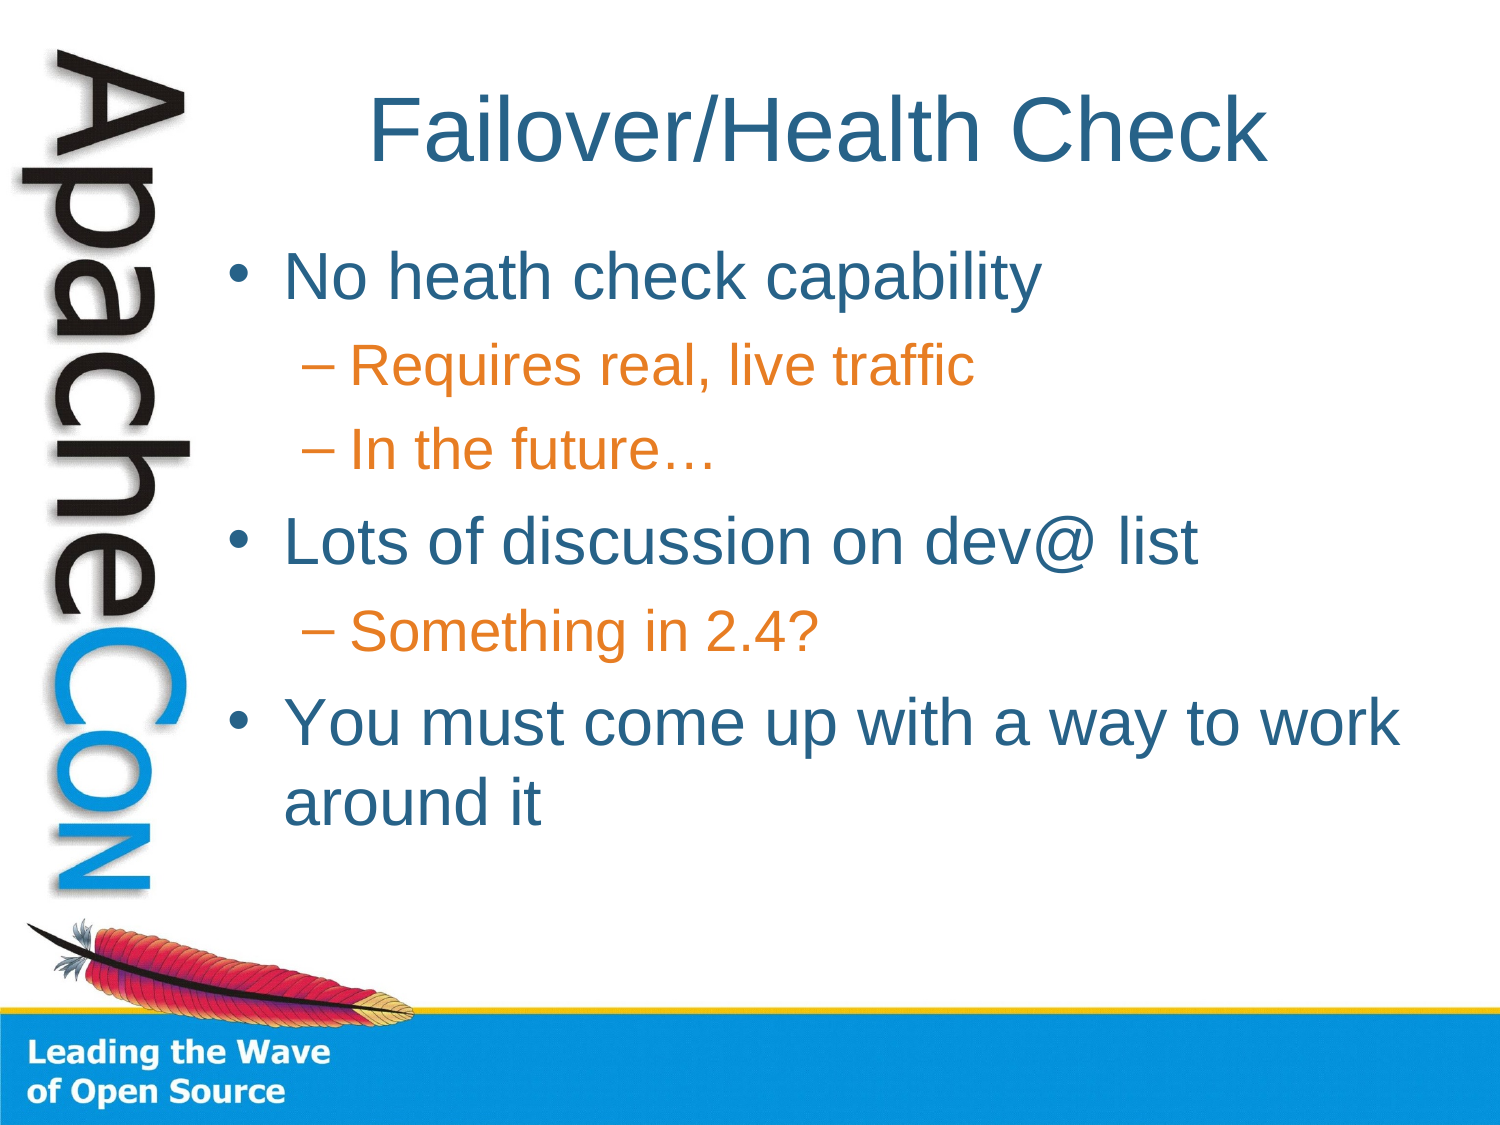

# Failover/Health Check
No heath check capability
Requires real, live traffic
In the future…
Lots of discussion on dev@ list
Something in 2.4?
You must come up with a way to work around it